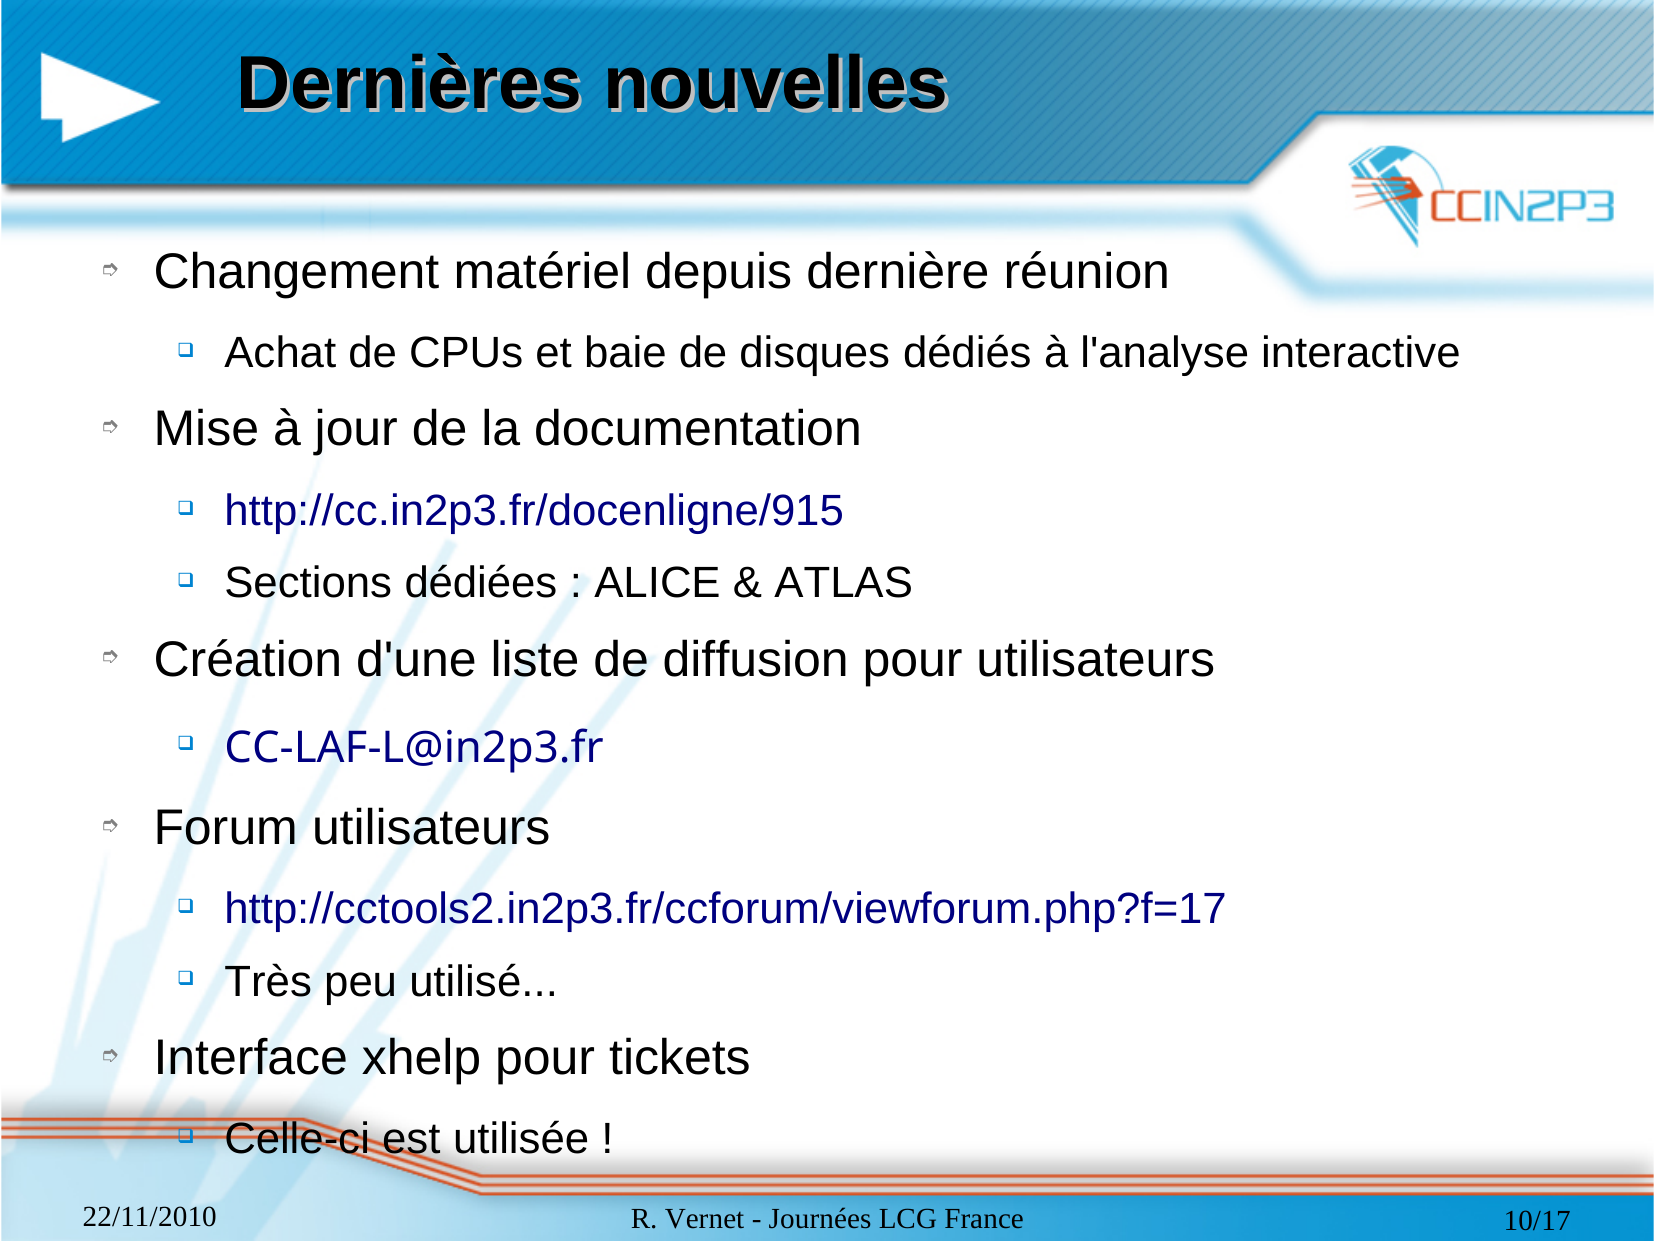

# Dernières nouvelles
Changement matériel depuis dernière réunion
Achat de CPUs et baie de disques dédiés à l'analyse interactive
Mise à jour de la documentation
http://cc.in2p3.fr/docenligne/915
Sections dédiées : ALICE & ATLAS
Création d'une liste de diffusion pour utilisateurs
CC-LAF-L@in2p3.fr
Forum utilisateurs
http://cctools2.in2p3.fr/ccforum/viewforum.php?f=17
Très peu utilisé...
Interface xhelp pour tickets
Celle-ci est utilisée !
22/11/2010
R. Vernet - Journées LCG France
10